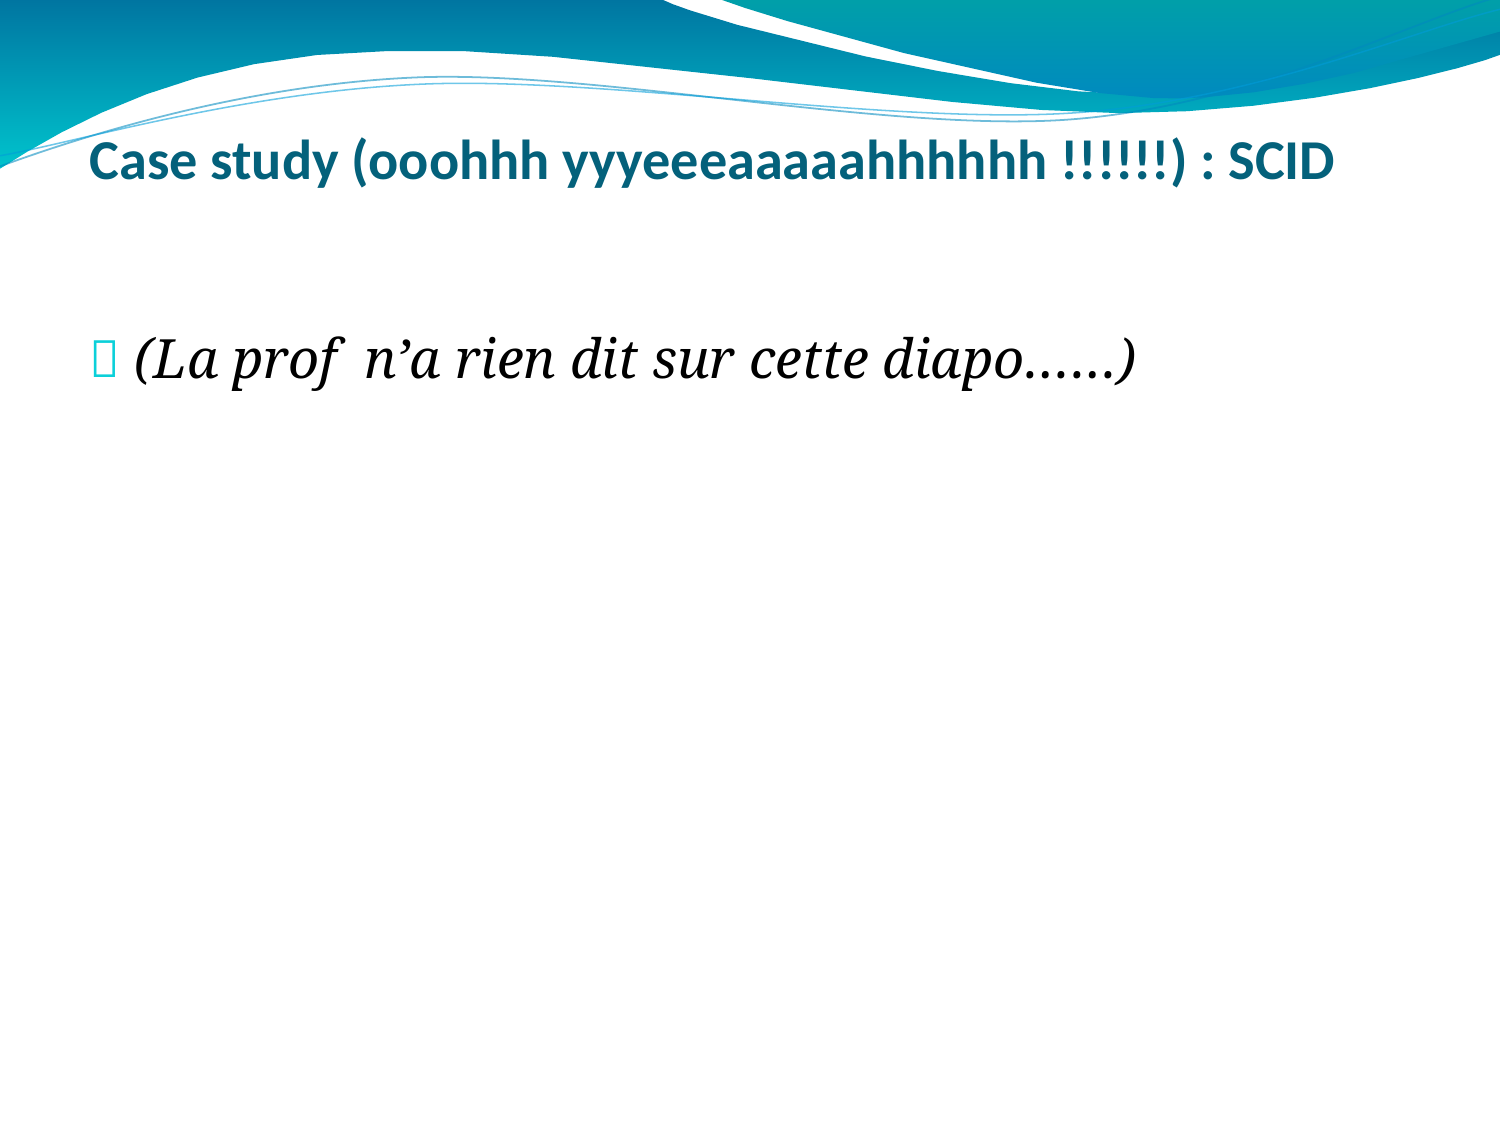

# Case study (ooohhh yyyeeeaaaaahhhhhh !!!!!!) : SCID
(La prof n’a rien dit sur cette diapo……)